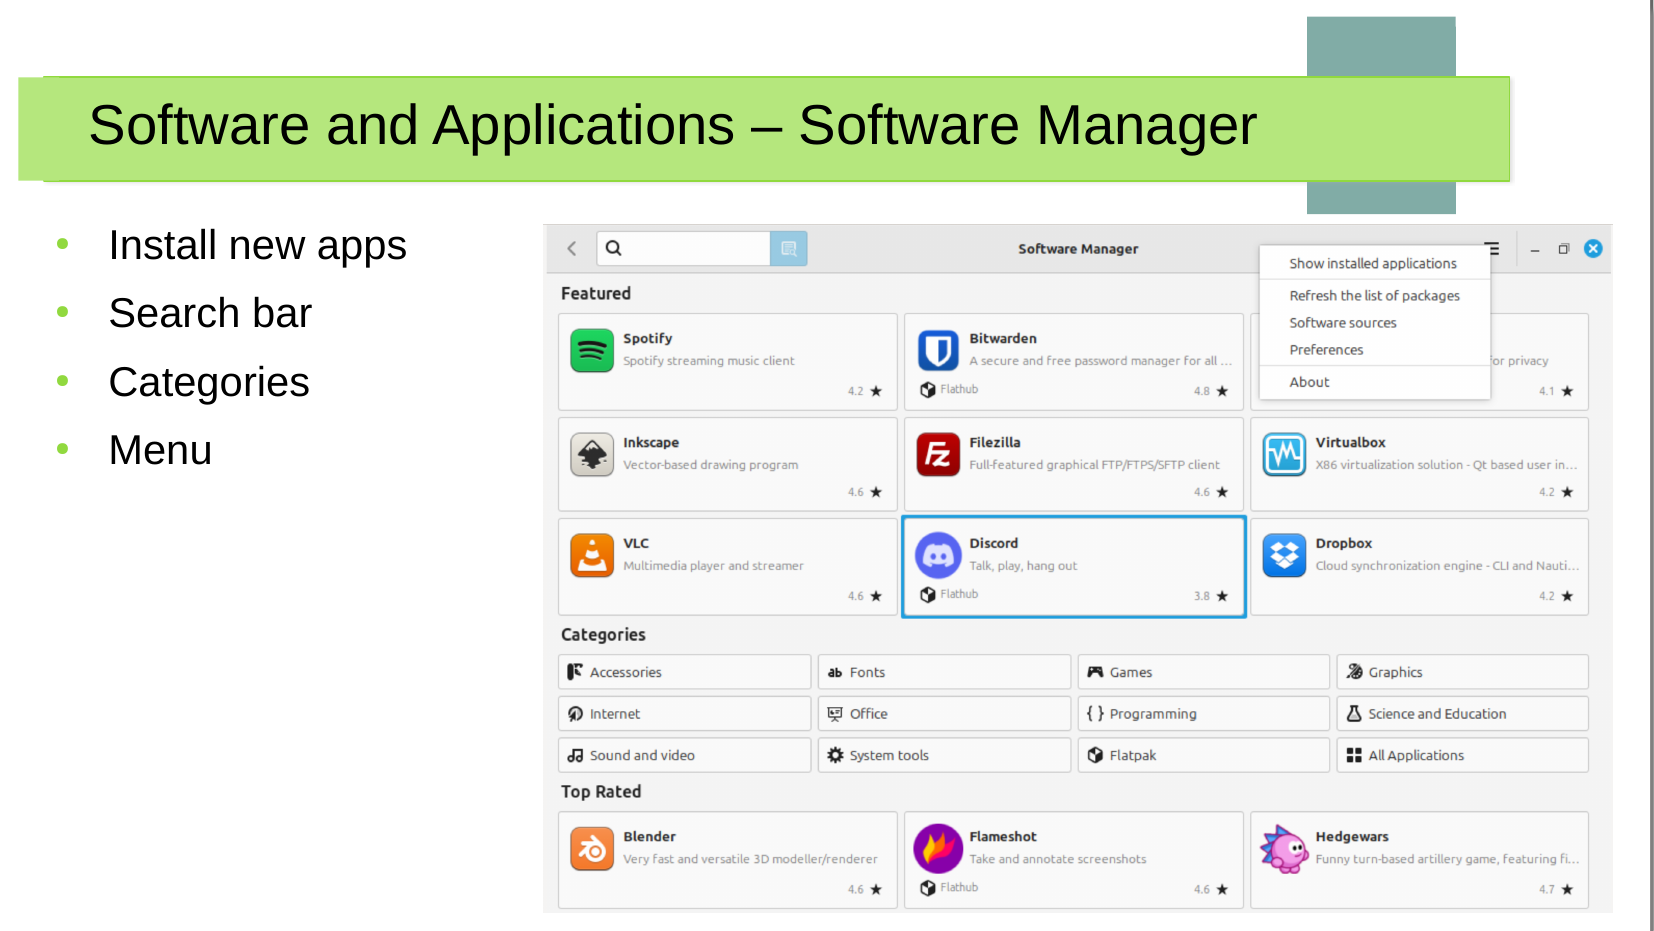

# Software and Applications – Software Manager
Install new apps
Search bar
Categories
Menu